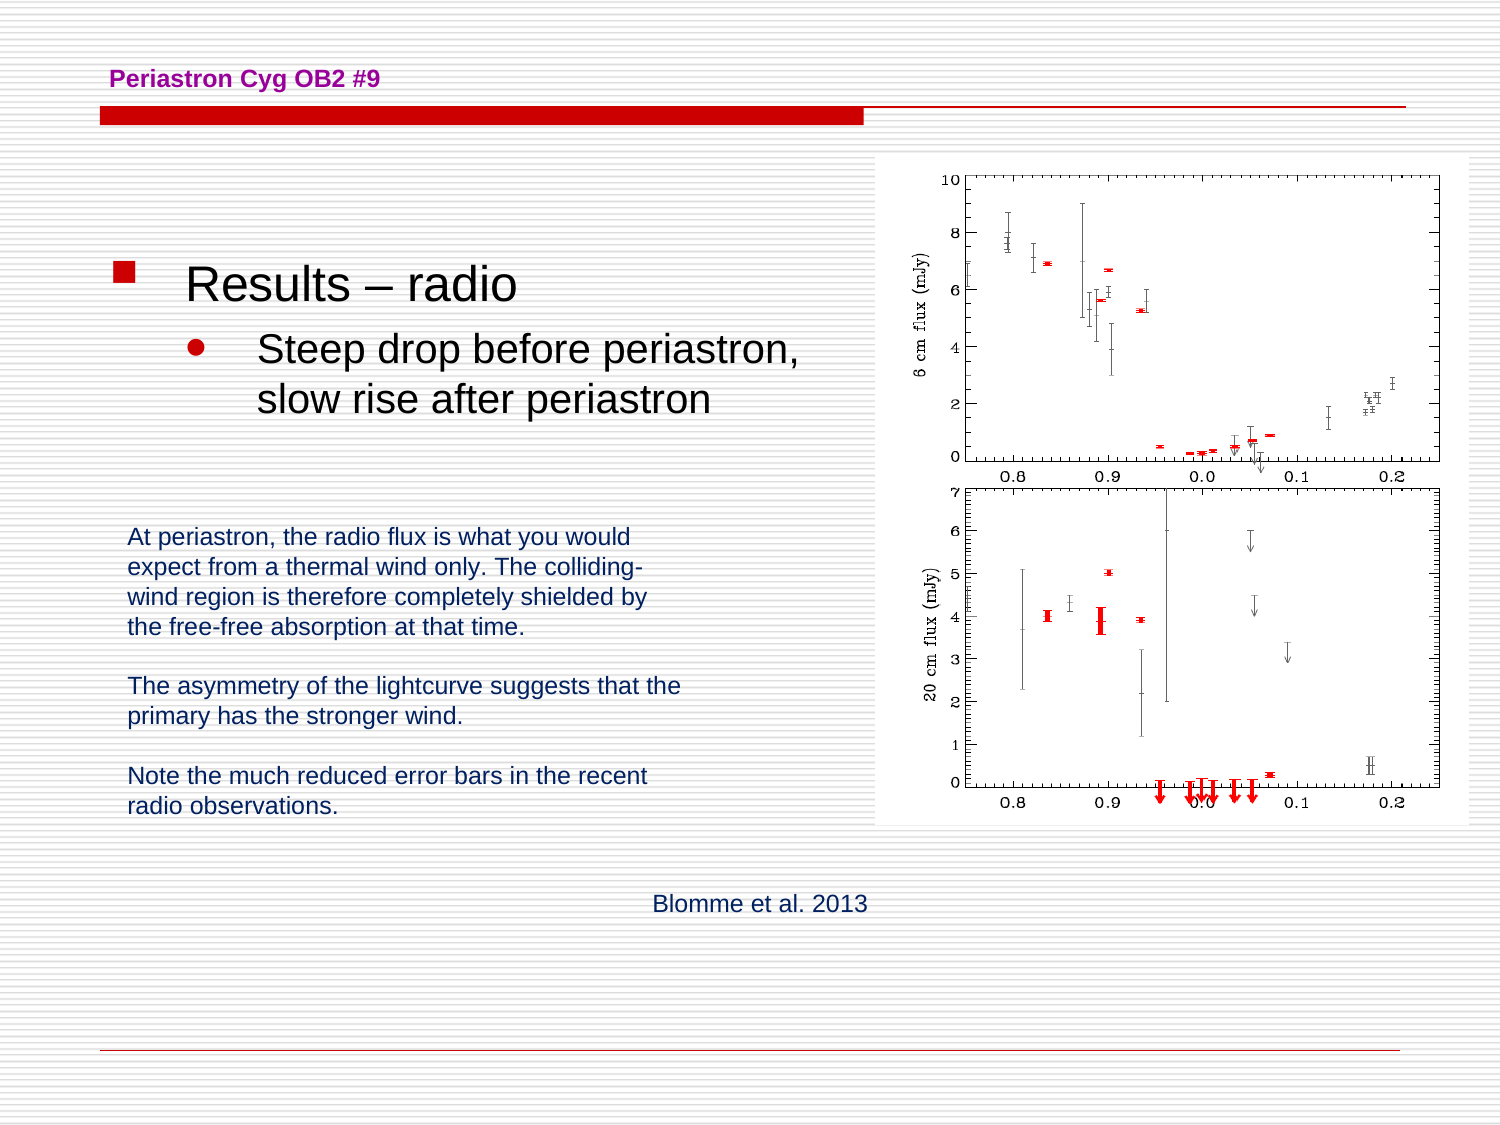

# Periastron Cyg OB2 #9
Results – radio
Steep drop before periastron, slow rise after periastron
At periastron, the radio flux is what you would expect from a thermal wind only. The colliding-wind region is therefore completely shielded by the free-free absorption at that time.
The asymmetry of the lightcurve suggests that the primary has the stronger wind.
Note the much reduced error bars in the recent radio observations.
Blomme et al. 2013